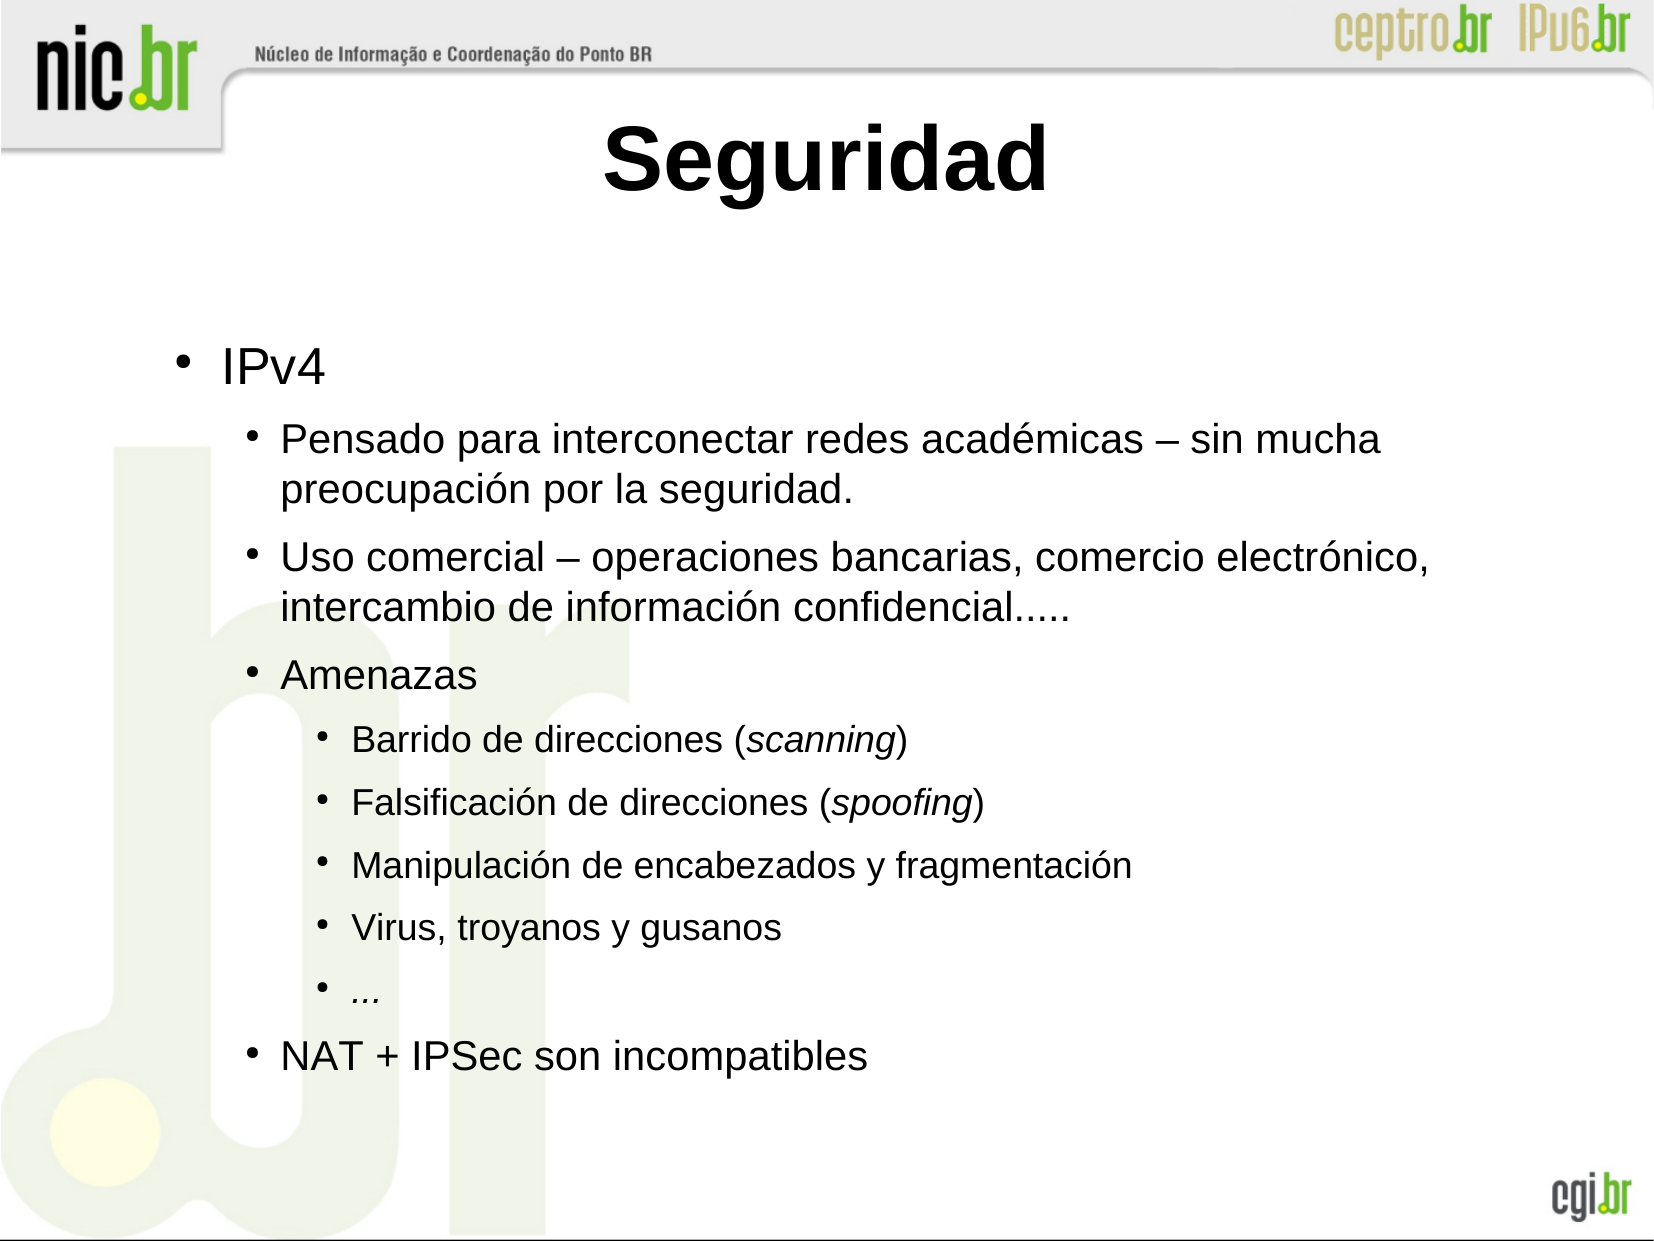

Seguridad
 IPv4
Pensado para interconectar redes académicas – sin mucha preocupación por la seguridad.
Uso comercial – operaciones bancarias, comercio electrónico, intercambio de información confidencial.....
Amenazas
Barrido de direcciones (scanning)‏
Falsificación de direcciones (spoofing)‏
Manipulación de encabezados y fragmentación
Virus, troyanos y gusanos
...
NAT + IPSec son incompatibles